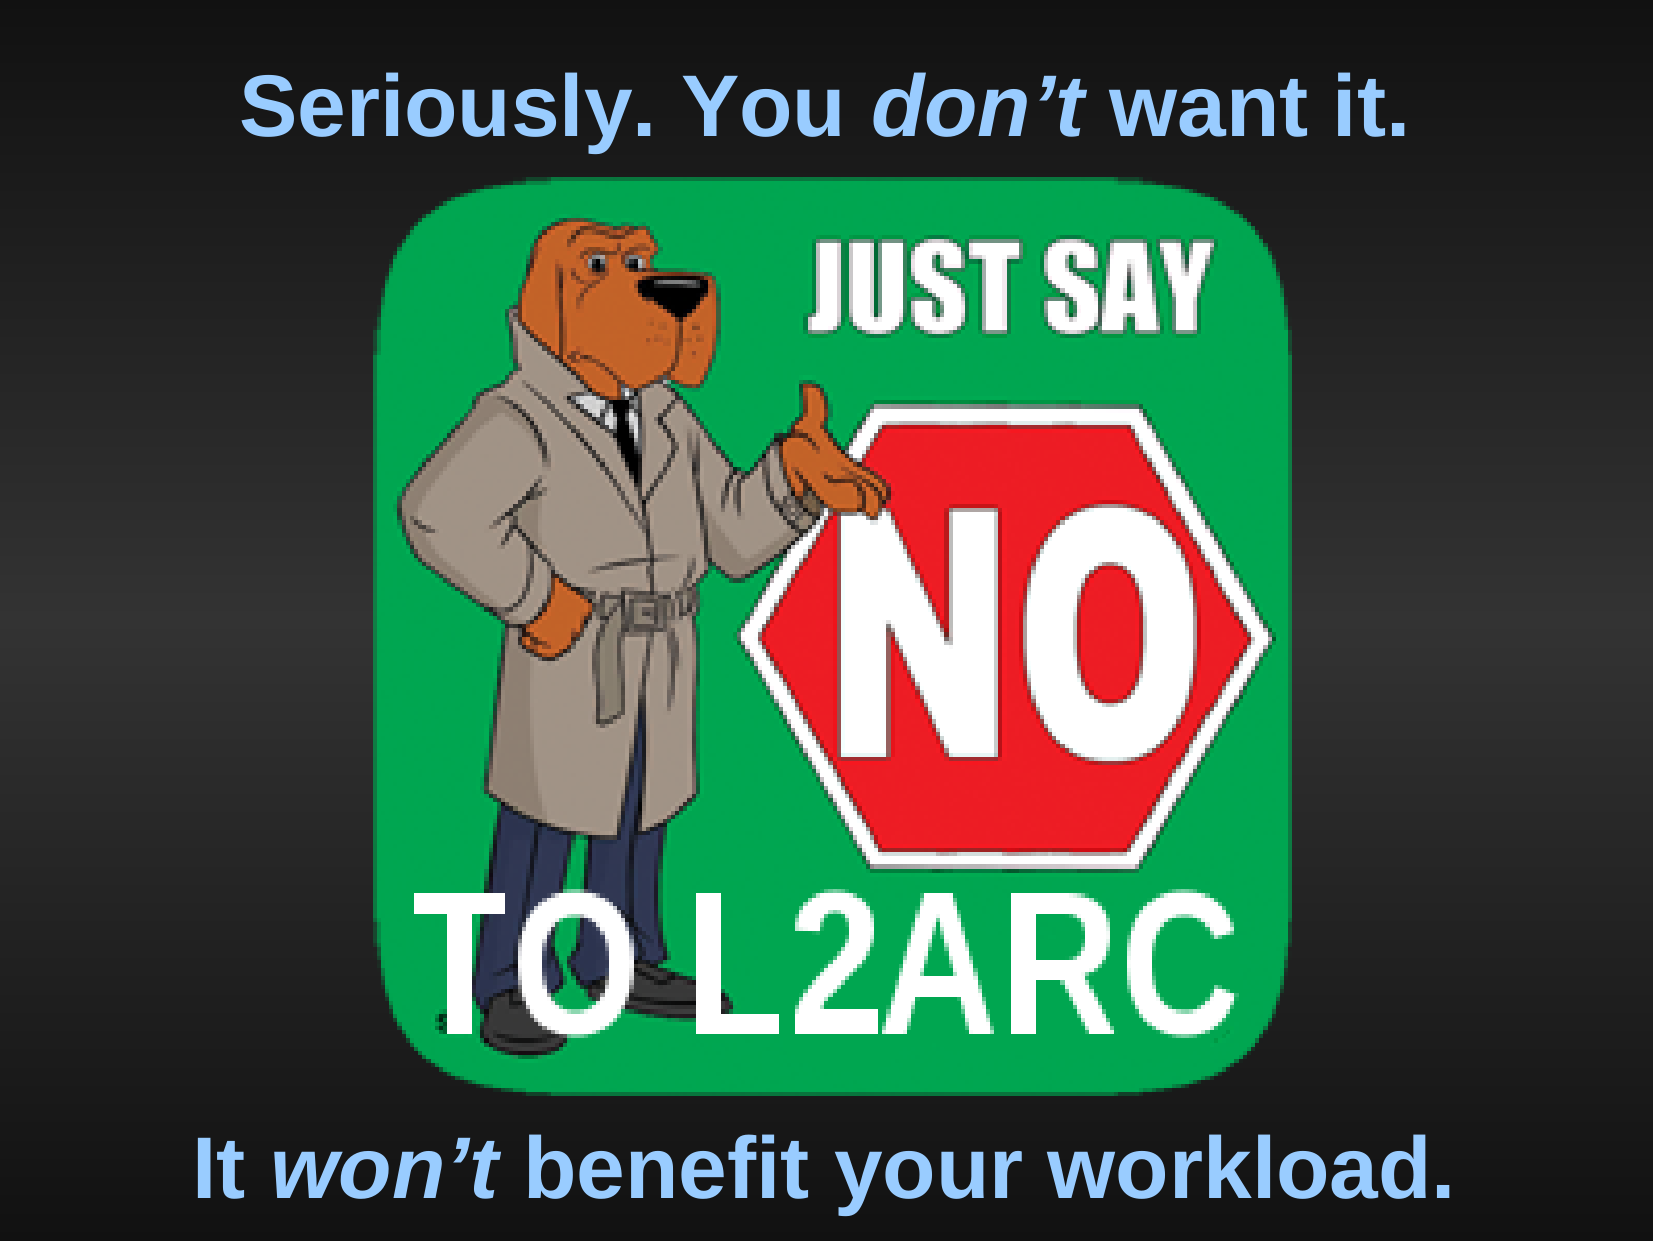

# Seriously. You don’t want it.
It won’t benefit your workload.